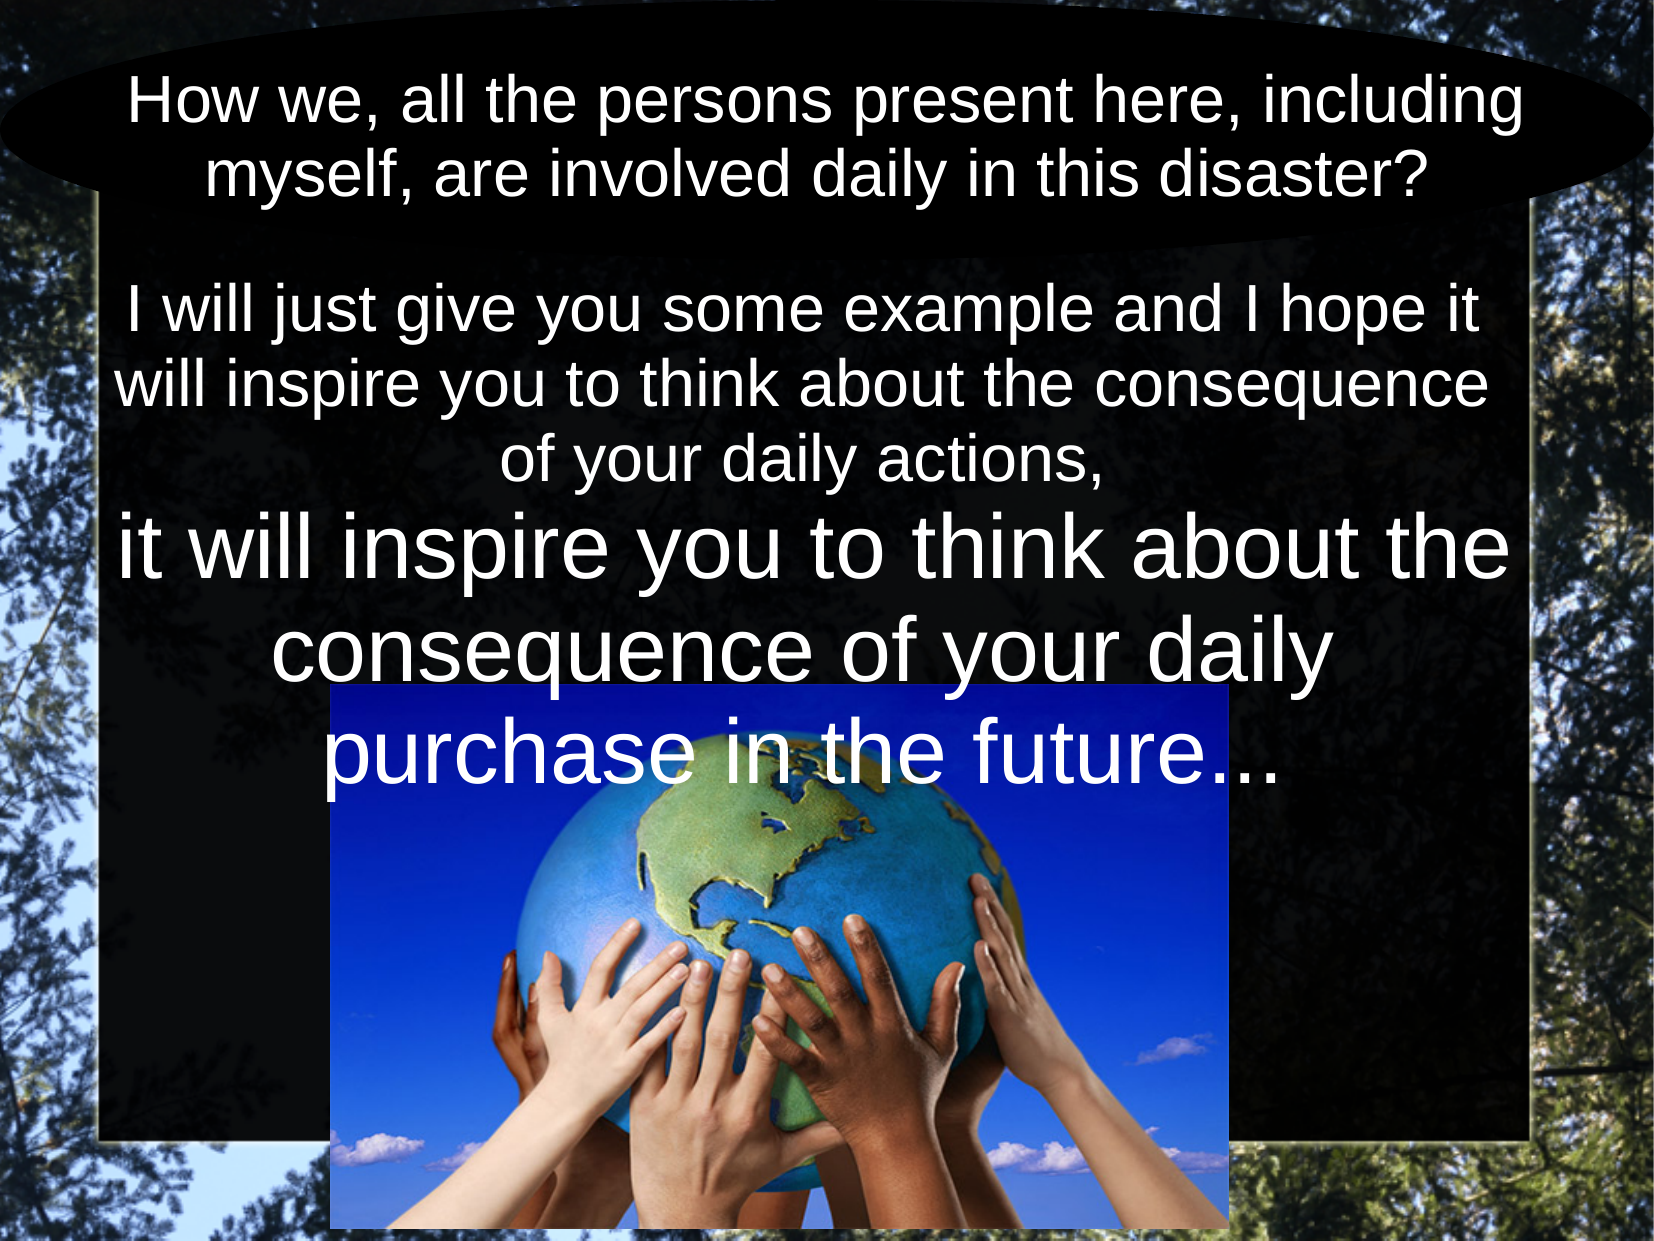

# How we, all the persons present here, including myself, are involved daily in this disaster?
I will just give you some example and I hope it will inspire you to think about the consequence of your daily actions,
 it will inspire you to think about the consequence of your daily purchase in the future...